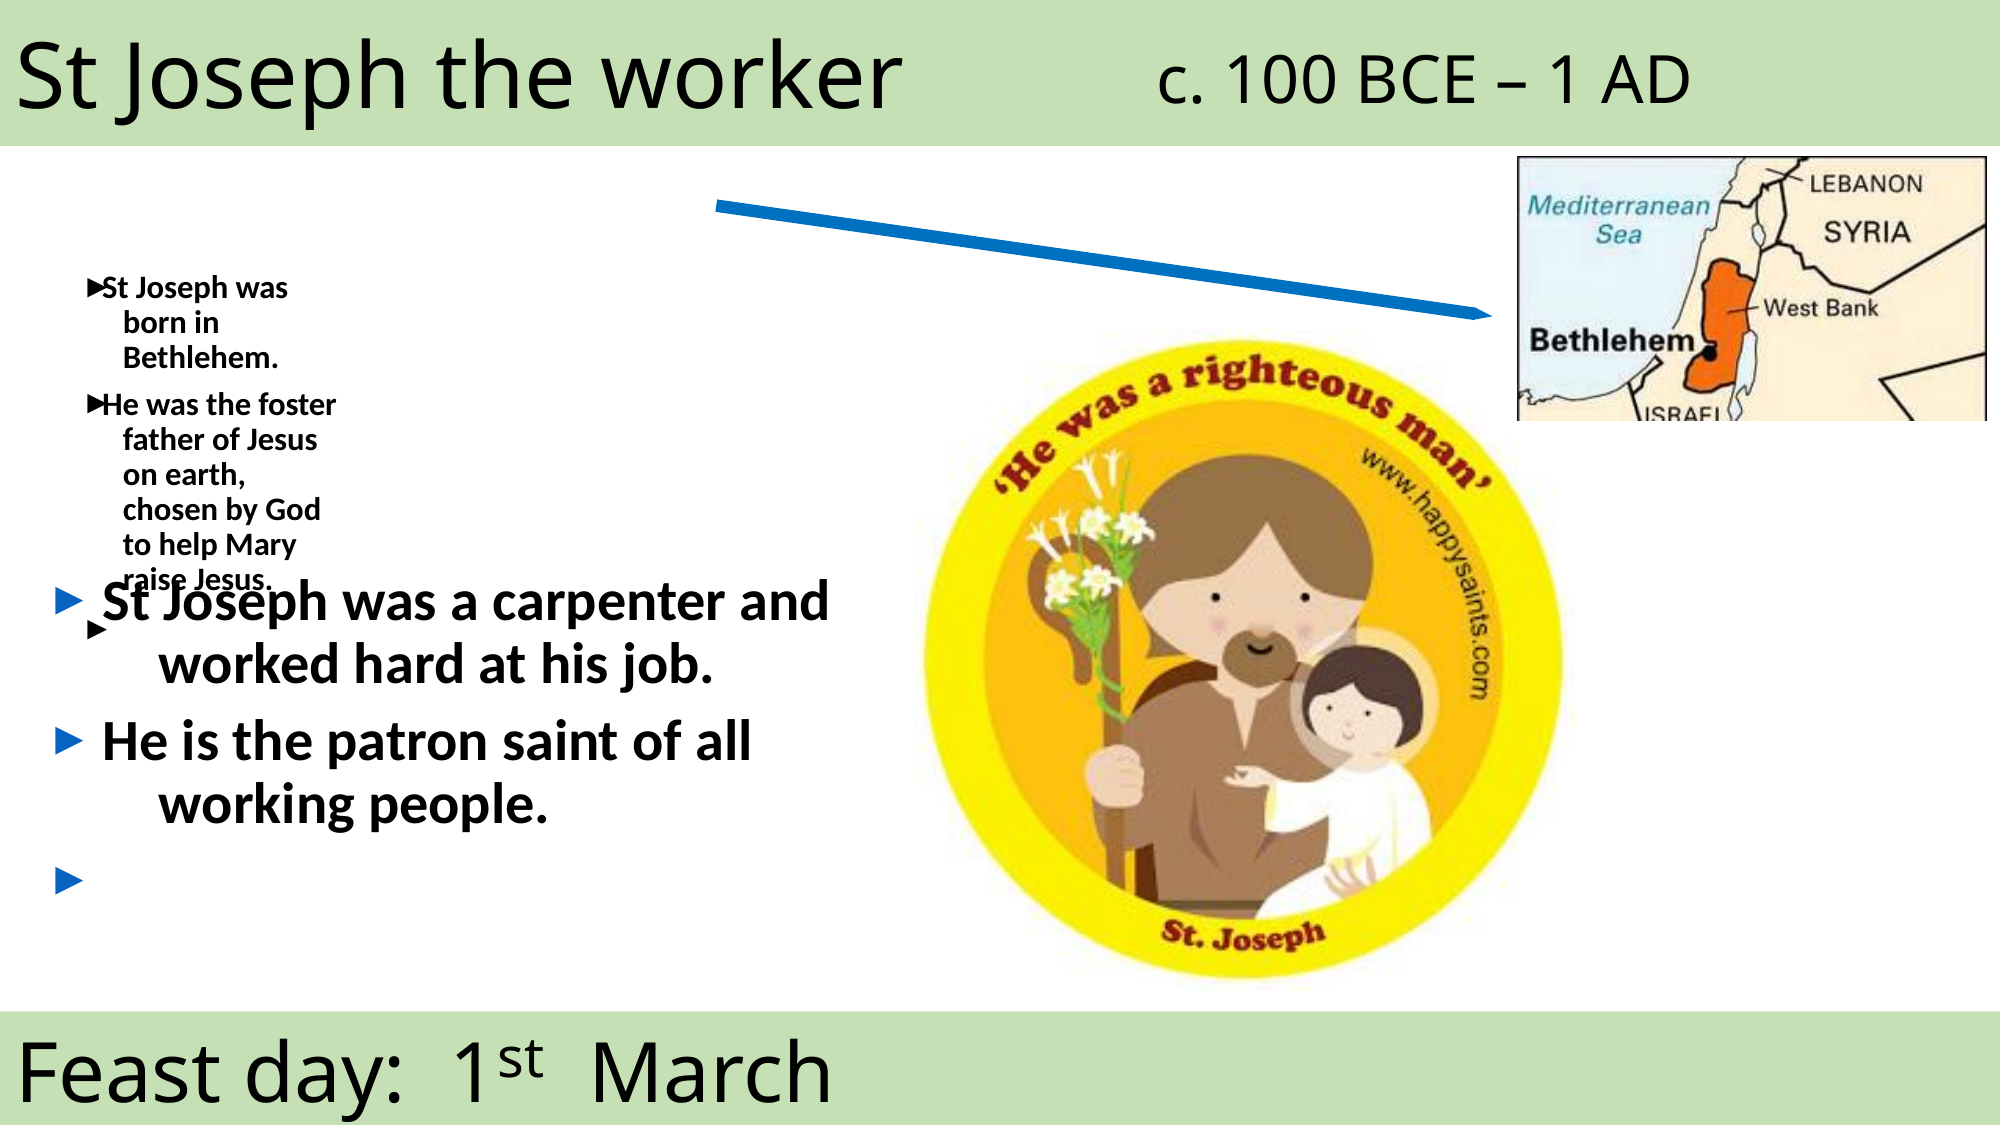

St Joseph the worker
c. 100 BCE – 1 AD
# St Joseph was born in Bethlehem.
He was the foster father of Jesus on earth, chosen by God to help Mary raise Jesus.
St Joseph was a carpenter and worked hard at his job.
He is the patron saint of all working people.
Feast day: 1st March